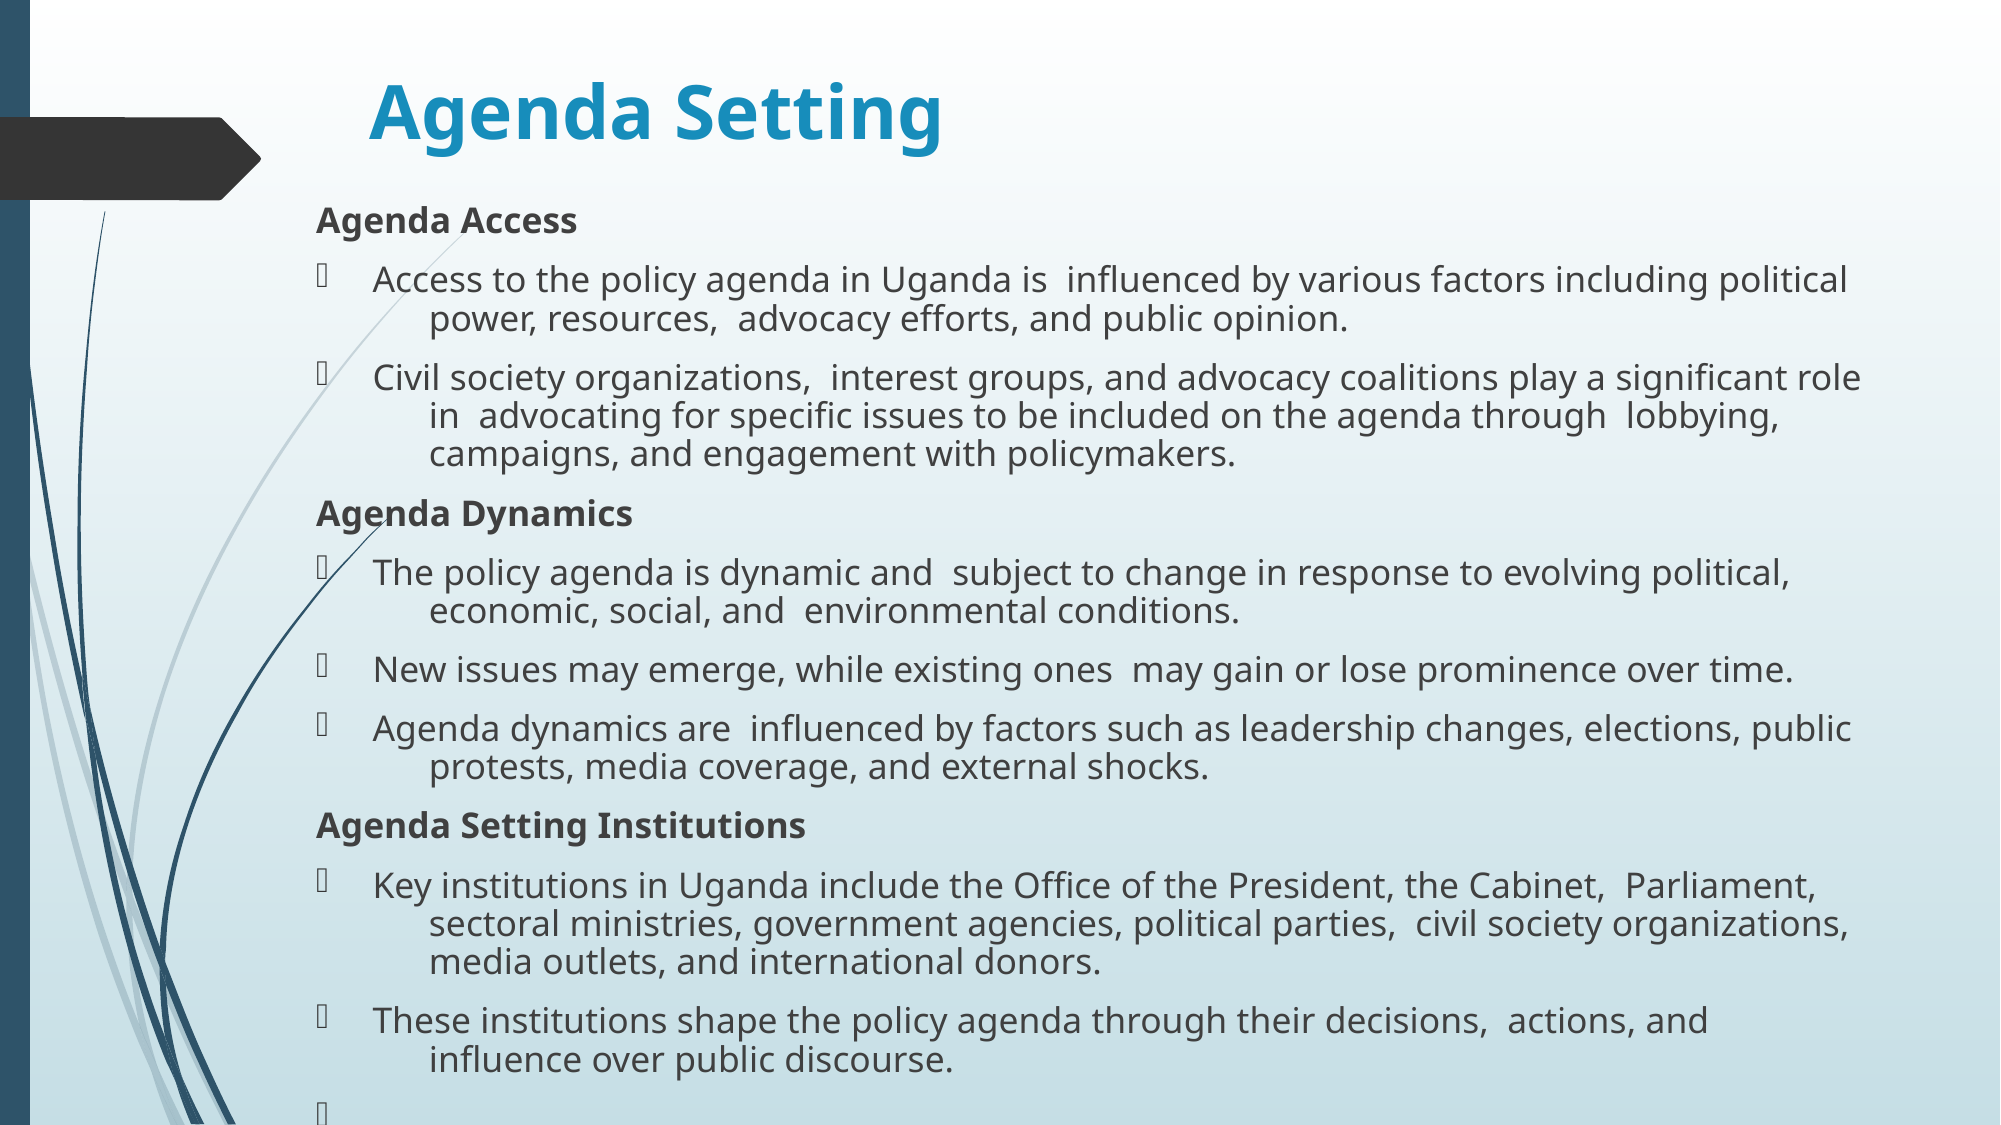

# Agenda Setting
Agenda Access
Access to the policy agenda in Uganda is influenced by various factors including political power, resources, advocacy efforts, and public opinion.
Civil society organizations, interest groups, and advocacy coalitions play a significant role in advocating for specific issues to be included on the agenda through lobbying, campaigns, and engagement with policymakers.
Agenda Dynamics
The policy agenda is dynamic and subject to change in response to evolving political, economic, social, and environmental conditions.
New issues may emerge, while existing ones may gain or lose prominence over time.
Agenda dynamics are influenced by factors such as leadership changes, elections, public protests, media coverage, and external shocks.
Agenda Setting Institutions
Key institutions in Uganda include the Office of the President, the Cabinet, Parliament, sectoral ministries, government agencies, political parties, civil society organizations, media outlets, and international donors.
These institutions shape the policy agenda through their decisions, actions, and influence over public discourse.